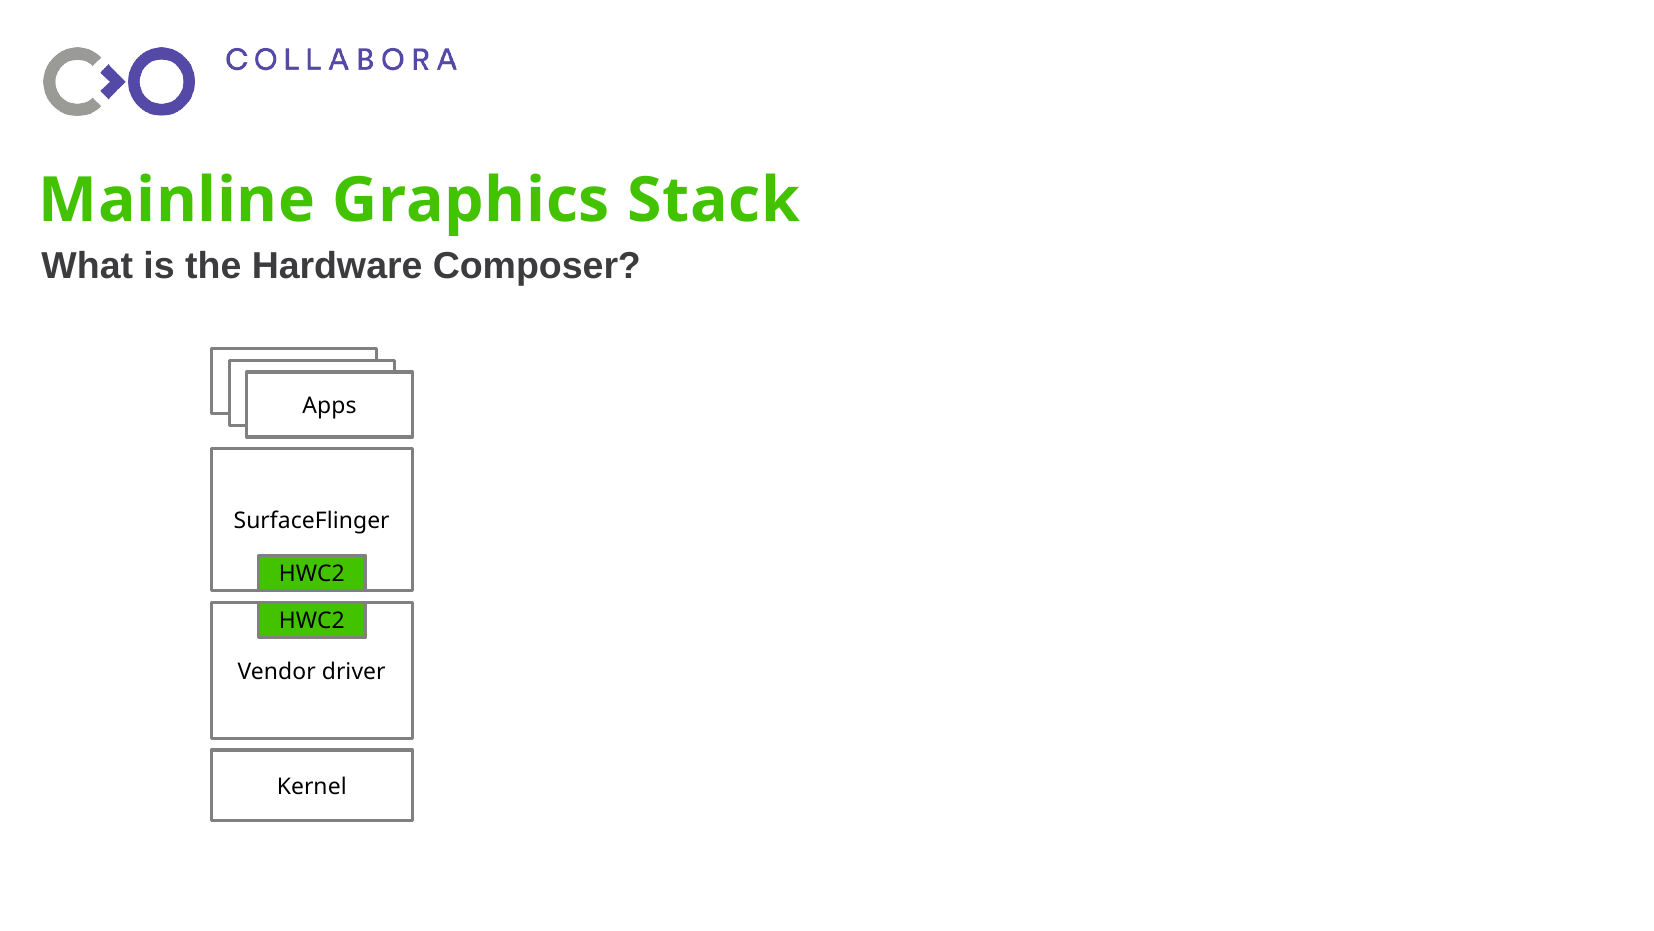

# Mainline Graphics Stack
What is the Hardware Composer?
Apps
SurfaceFlinger
HWC2
Vendor driver
HWC2
Kernel